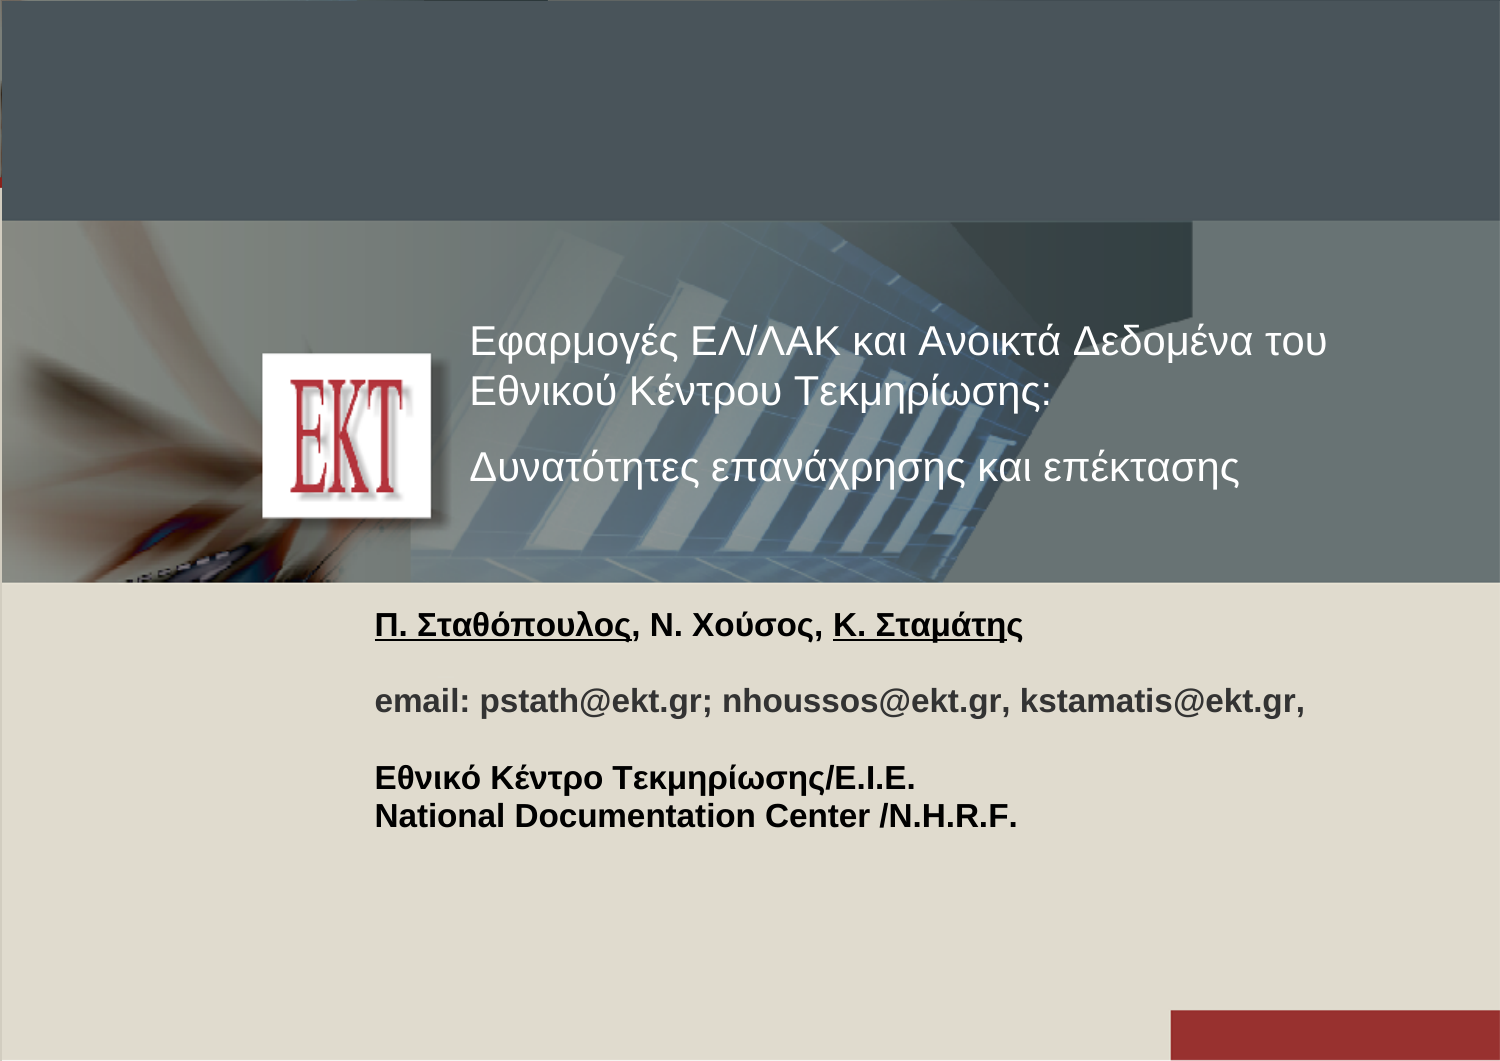

Εφαρμογές ΕΛ/ΛΑΚ και Ανοικτά Δεδομένα του Εθνικού Κέντρου Τεκμηρίωσης:
Δυνατότητες επανάχρησης και επέκτασης
Π. Σταθόπουλος, Ν. Χούσος, Κ. Σταμάτης
email: pstath@ekt.gr; nhoussos@ekt.gr, kstamatis@ekt.gr,
Εθνικό Κέντρο Τεκμηρίωσης/Ε.Ι.Ε.
National Documentation Center /N.H.R.F.